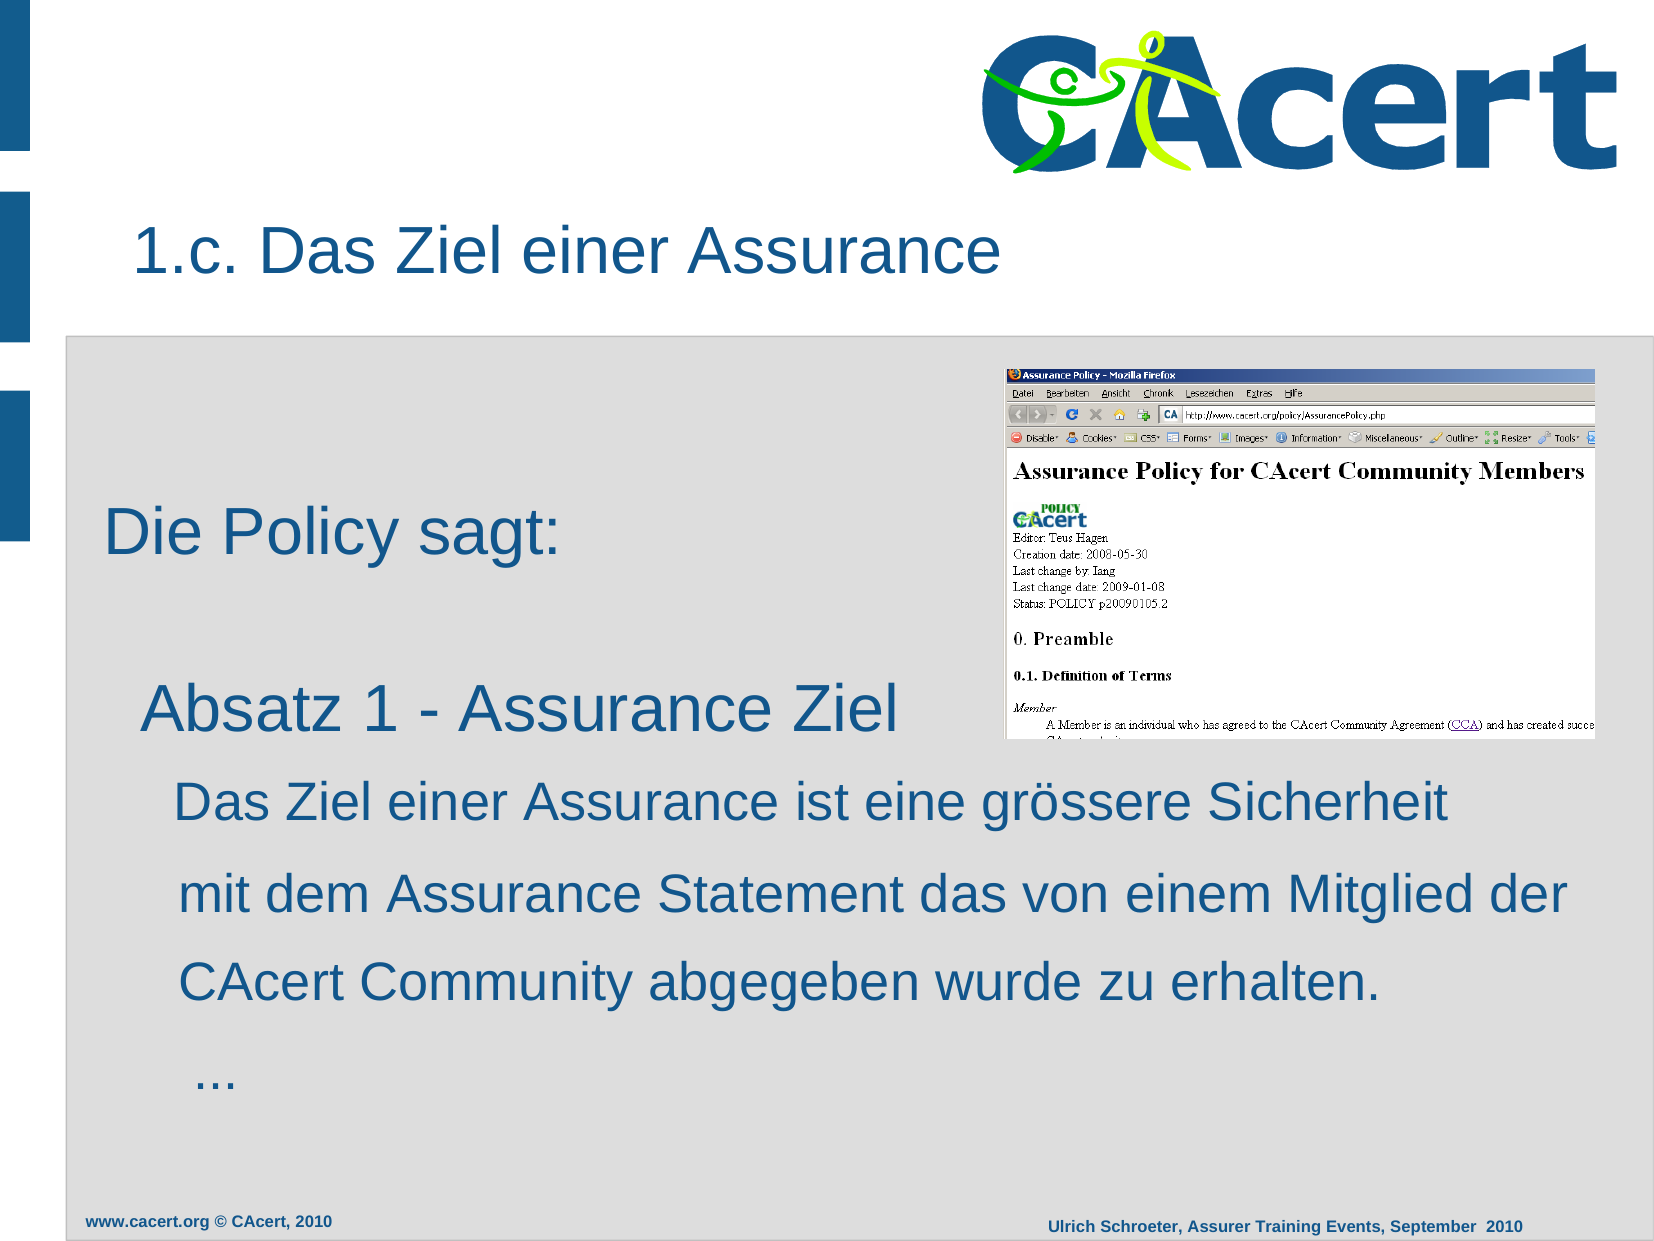

1.c. Das Ziel einer Assurance
Die Policy sagt:
 Absatz 1 - Assurance Ziel
 Das Ziel einer Assurance ist eine grössere Sicherheit
 mit dem Assurance Statement das von einem Mitglied der
 CAcert Community abgegeben wurde zu erhalten.
 ...